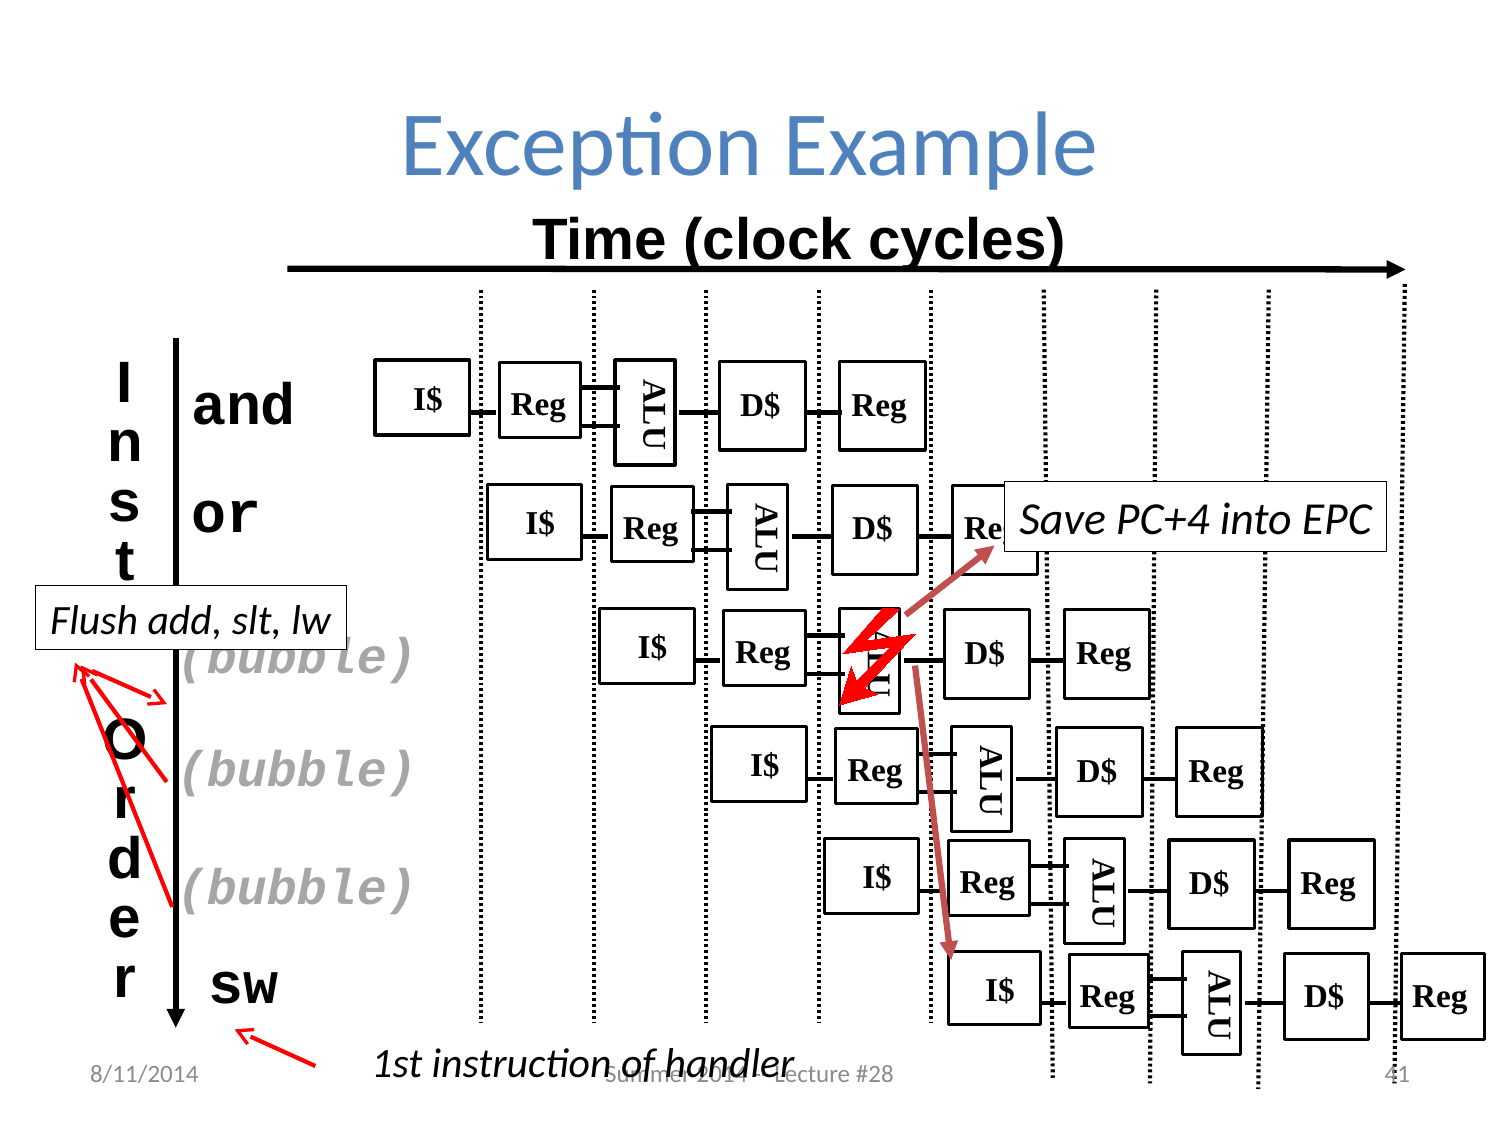

# Exception Example
Time (clock cycles)
I
n
s
t
r.
O
r
d
e
r
and
 I$
ALU
Reg
 D$
Reg
or
Save PC+4 into EPC
 I$
ALU
Reg
 D$
Reg
Flush add, slt, lw
(bubble)
 I$
ALU
Reg
 D$
Reg
(bubble)
 I$
ALU
Reg
 D$
Reg
(bubble)
 I$
ALU
Reg
 D$
Reg
sw
 I$
ALU
Reg
 D$
Reg
1st instruction of handler
8/11/2014
Summer 2014 -- Lecture #28